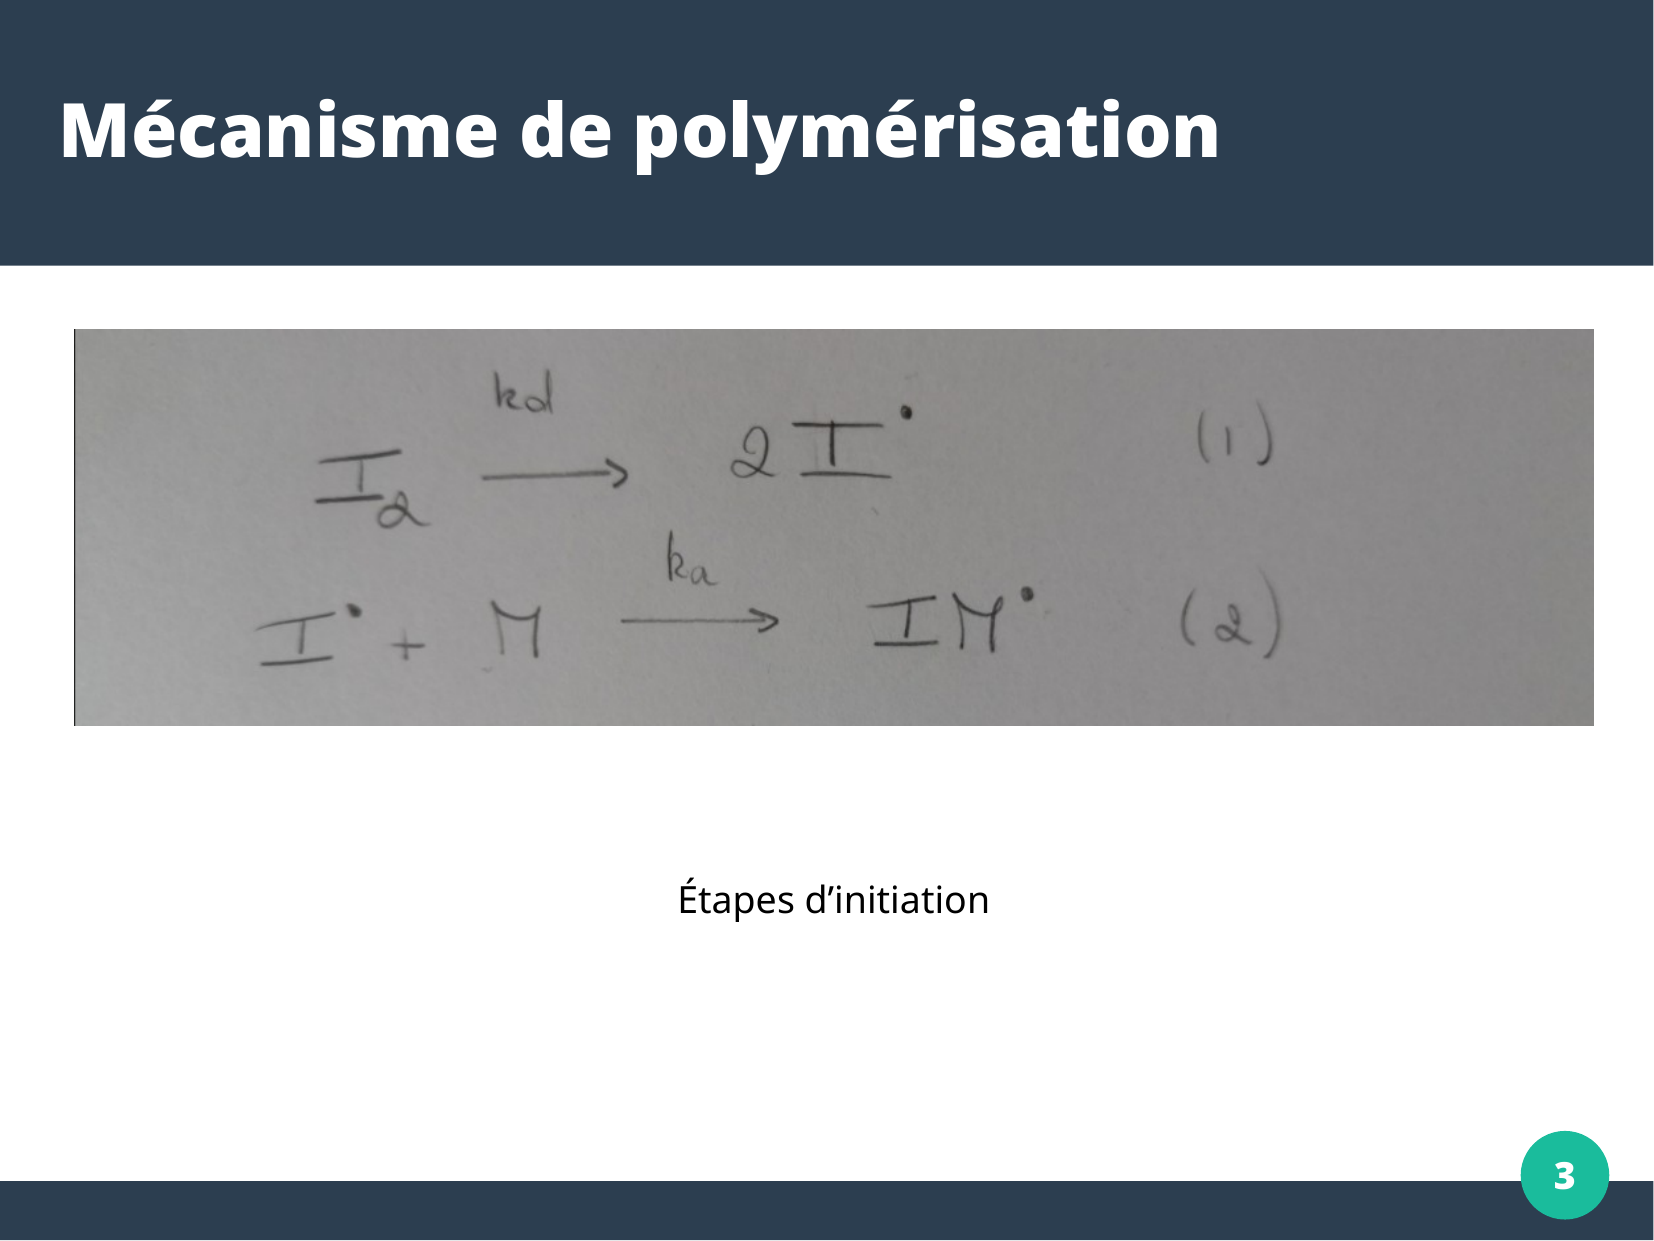

# Mécanisme de polymérisation
Étapes d’initiation
3